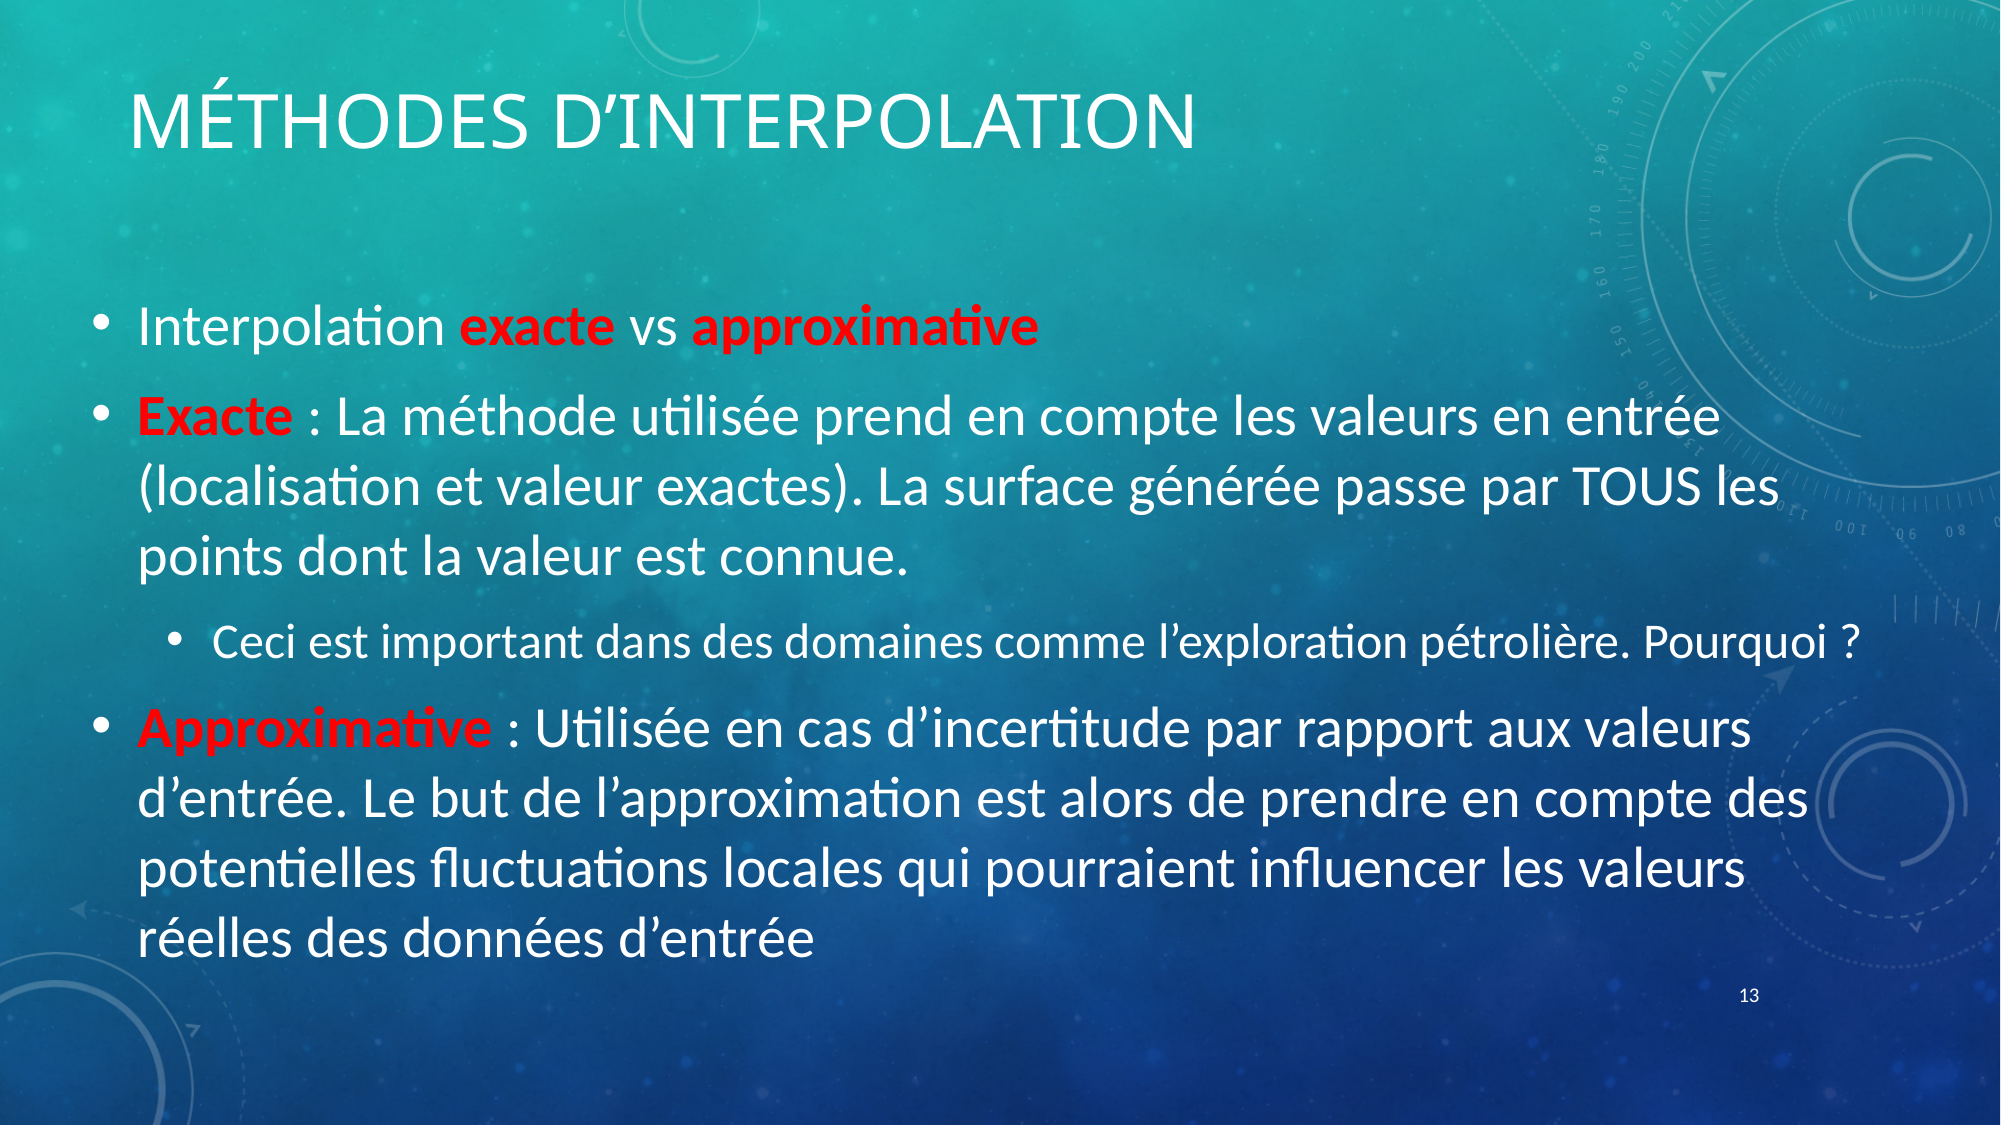

# Méthodes d’interpolation
Interpolation exacte vs approximative
Exacte : La méthode utilisée prend en compte les valeurs en entrée (localisation et valeur exactes). La surface générée passe par TOUS les points dont la valeur est connue.
Ceci est important dans des domaines comme l’exploration pétrolière. Pourquoi ?
Approximative : Utilisée en cas d’incertitude par rapport aux valeurs d’entrée. Le but de l’approximation est alors de prendre en compte des potentielles fluctuations locales qui pourraient influencer les valeurs réelles des données d’entrée